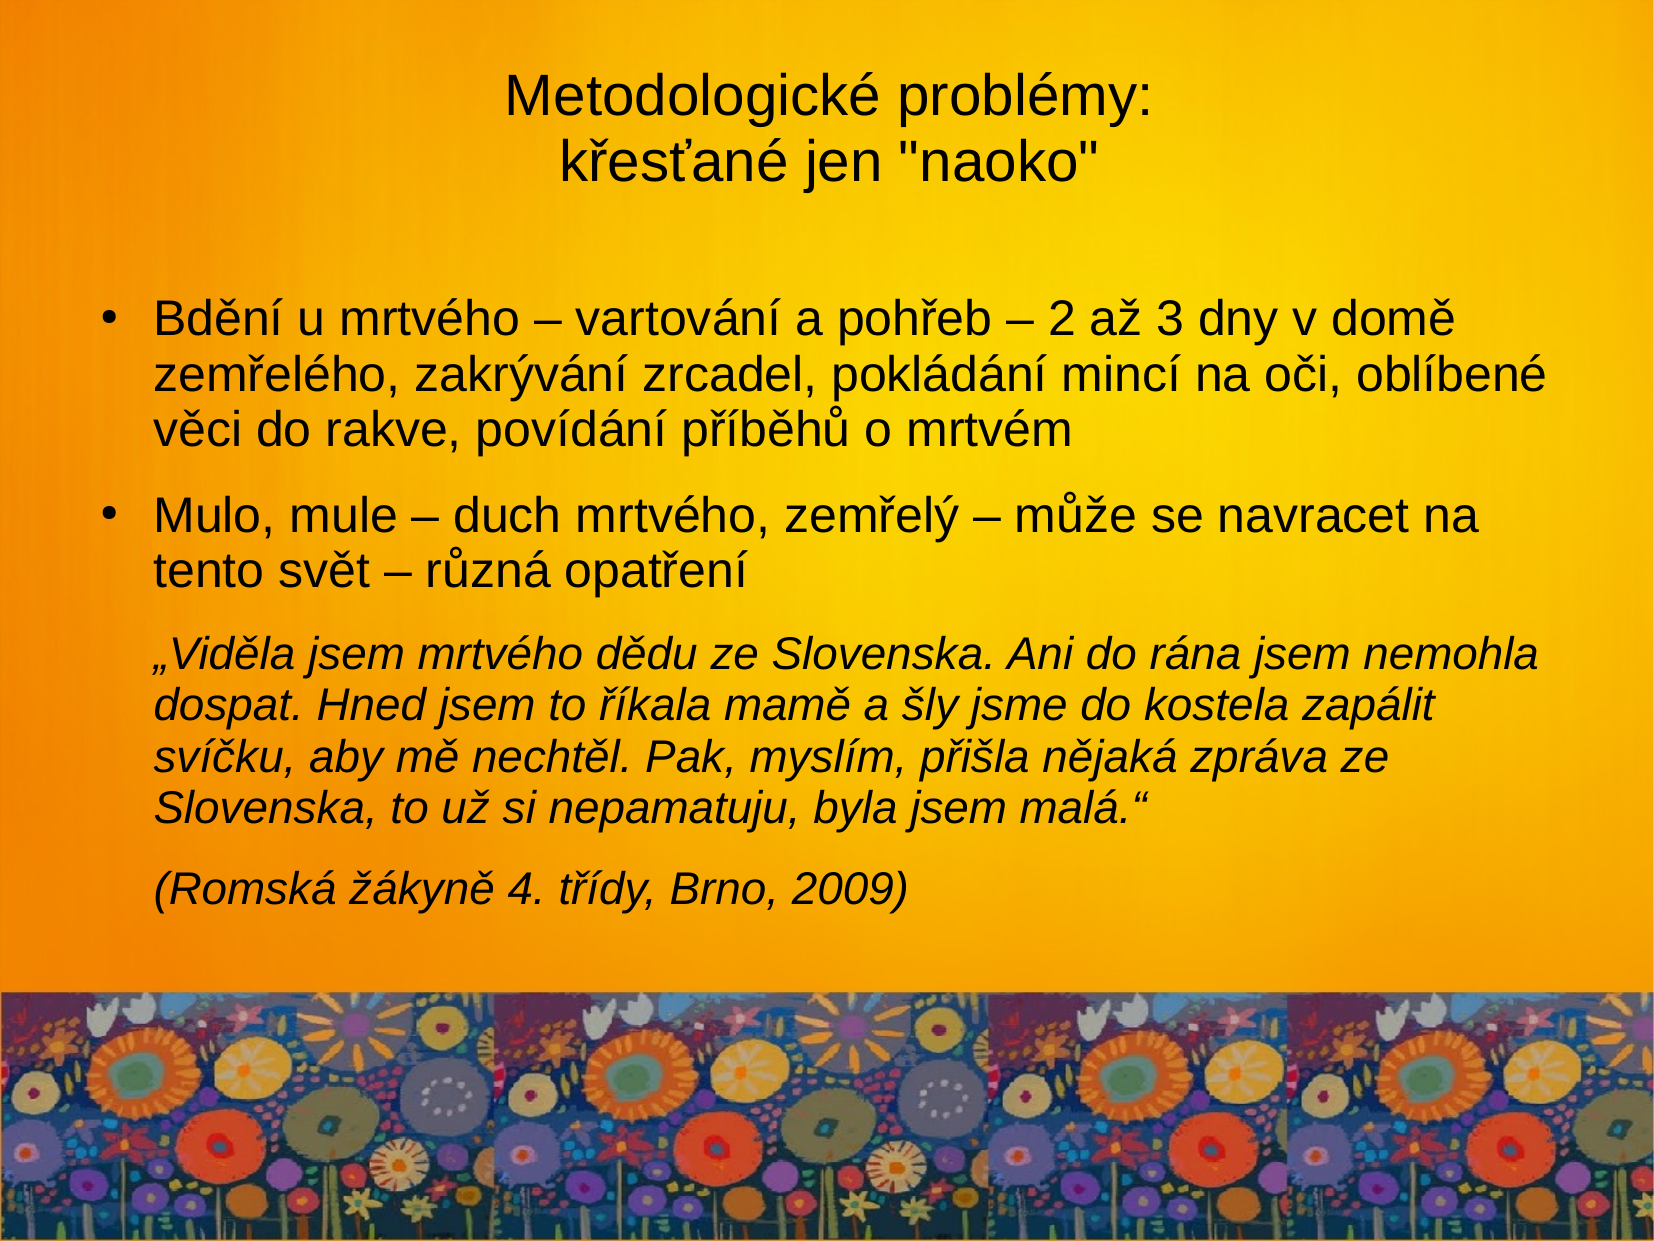

Metodologické problémy:
křesťané jen "naoko"
# Bdění u mrtvého – vartování a pohřeb – 2 až 3 dny v domě zemřelého, zakrývání zrcadel, pokládání mincí na oči, oblíbené věci do rakve, povídání příběhů o mrtvém
Mulo, mule – duch mrtvého, zemřelý – může se navracet na tento svět – různá opatření
„Viděla jsem mrtvého dědu ze Slovenska. Ani do rána jsem nemohla dospat. Hned jsem to říkala mamě a šly jsme do kostela zapálit svíčku, aby mě nechtěl. Pak, myslím, přišla nějaká zpráva ze Slovenska, to už si nepamatuju, byla jsem malá.“
(Romská žákyně 4. třídy, Brno, 2009)